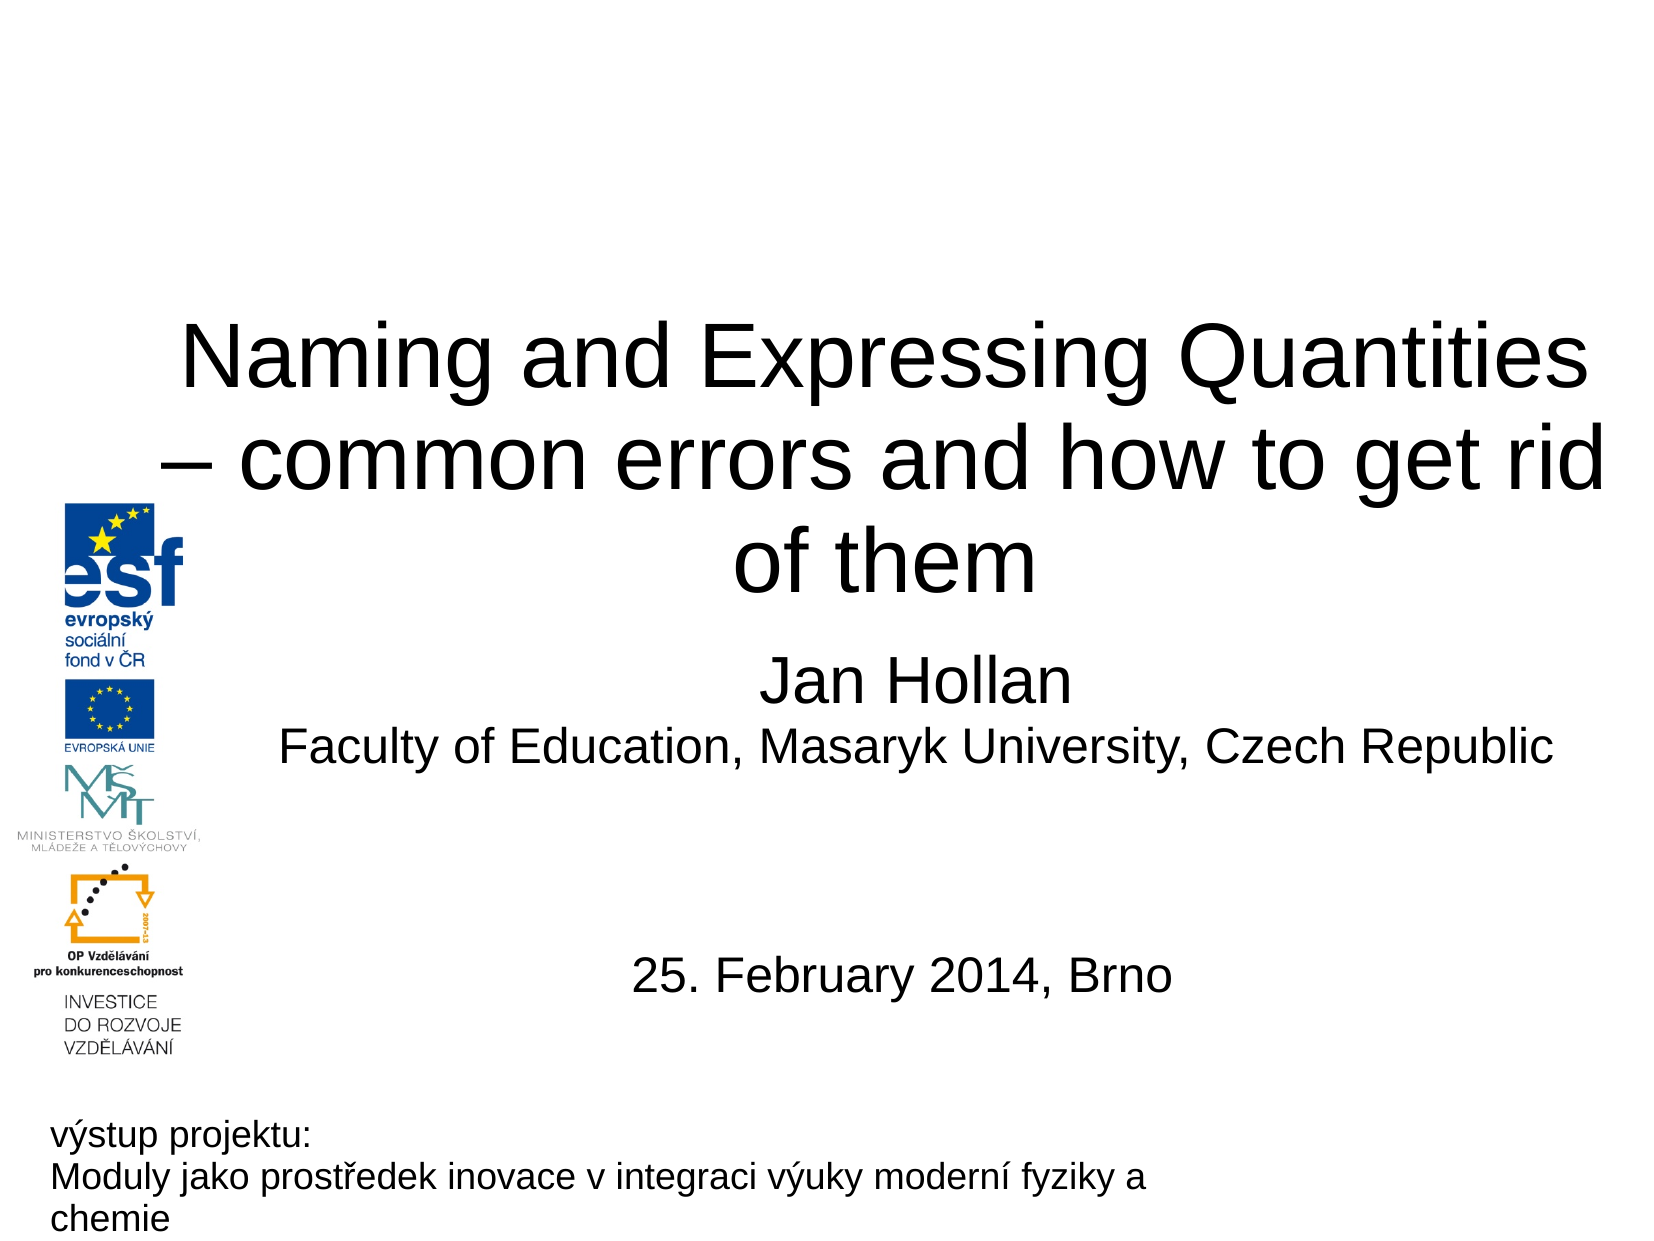

# Naming and Expressing Quantities – common errors and how to get rid of them
Jan Hollan
Faculty of Education, Masaryk University, Czech Republic
25. February 2014, Brno
výstup projektu:
Moduly jako prostředek inovace v integraci výuky moderní fyziky a chemie
reg. č.: CZ.1.07/2.2.00/28.0182